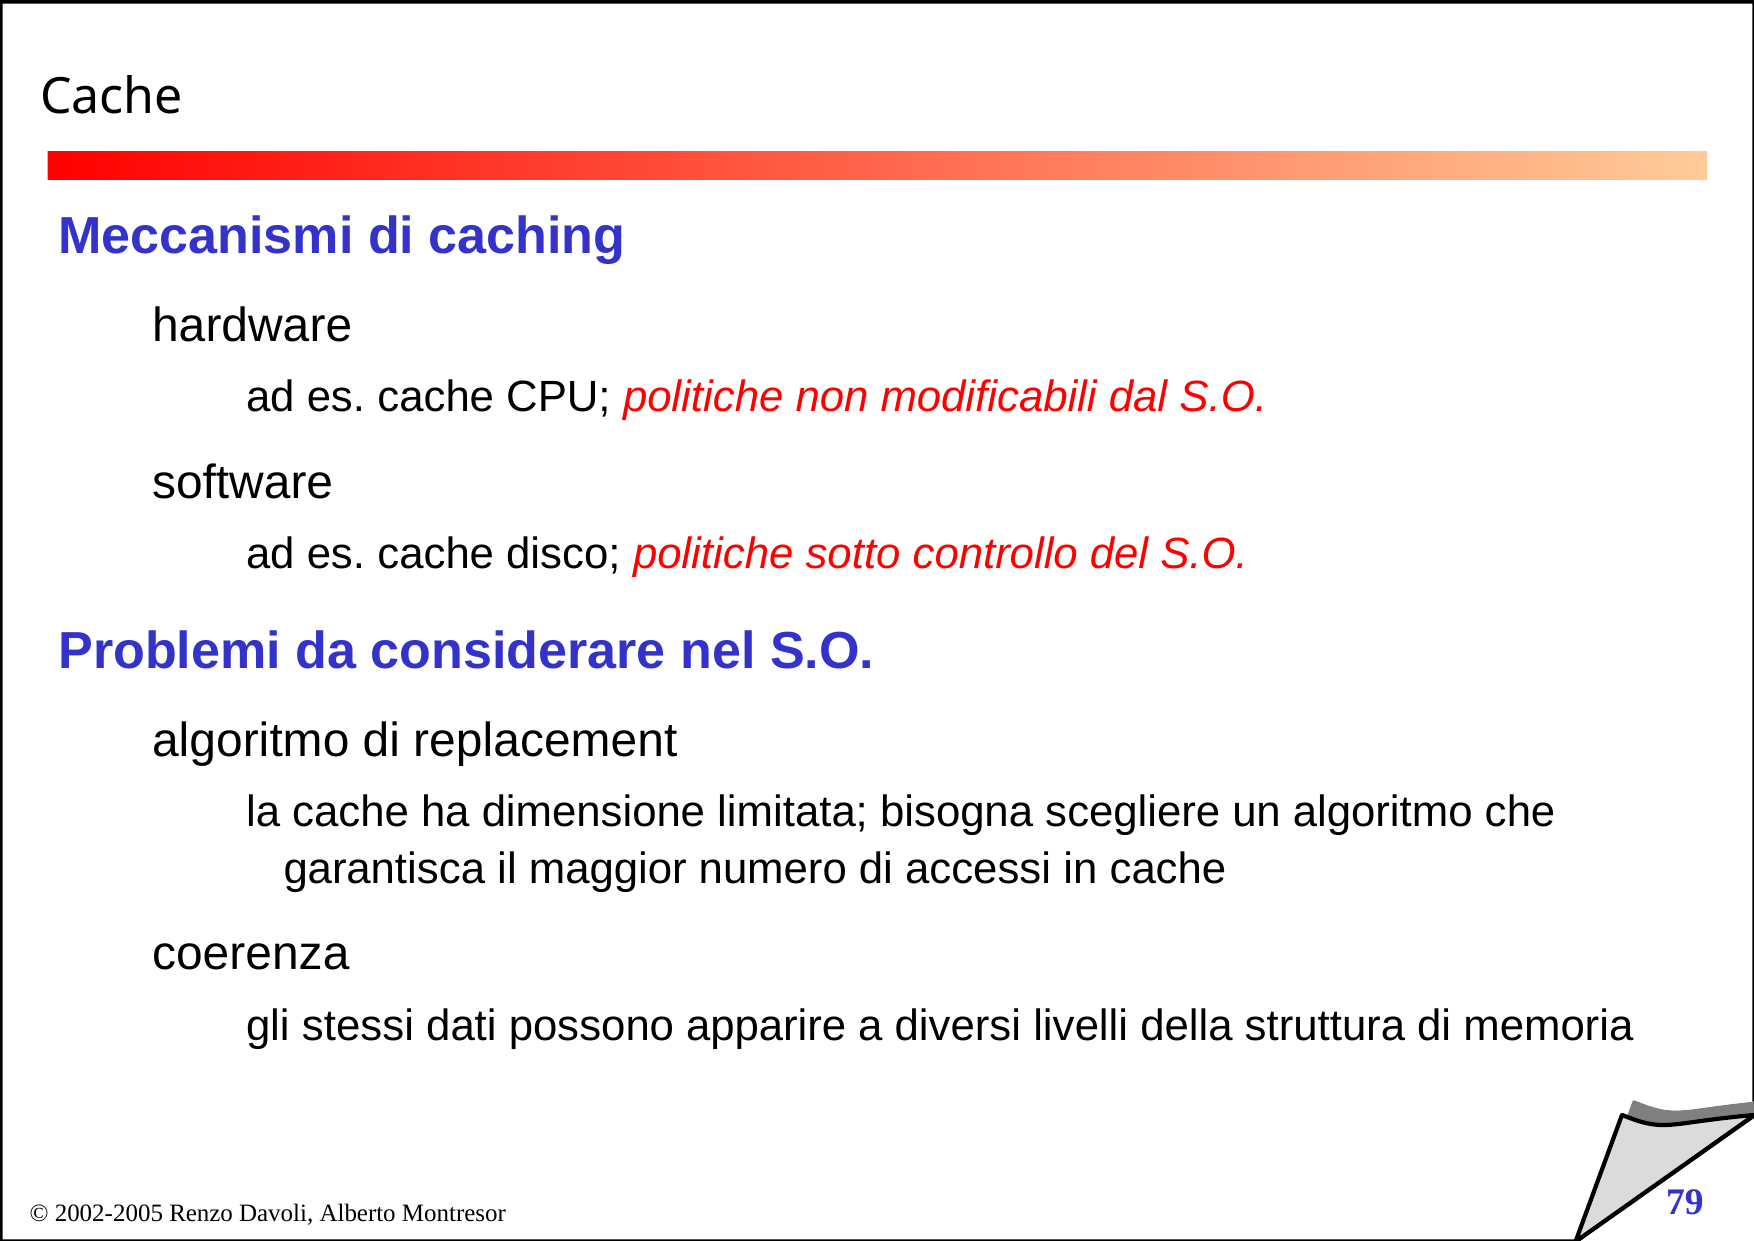

# Cache
Meccanismi di caching
hardware
ad es. cache CPU; politiche non modificabili dal S.O.
software
ad es. cache disco; politiche sotto controllo del S.O.
Problemi da considerare nel S.O.
algoritmo di replacement
la cache ha dimensione limitata; bisogna scegliere un algoritmo che garantisca il maggior numero di accessi in cache
coerenza
gli stessi dati possono apparire a diversi livelli della struttura di memoria